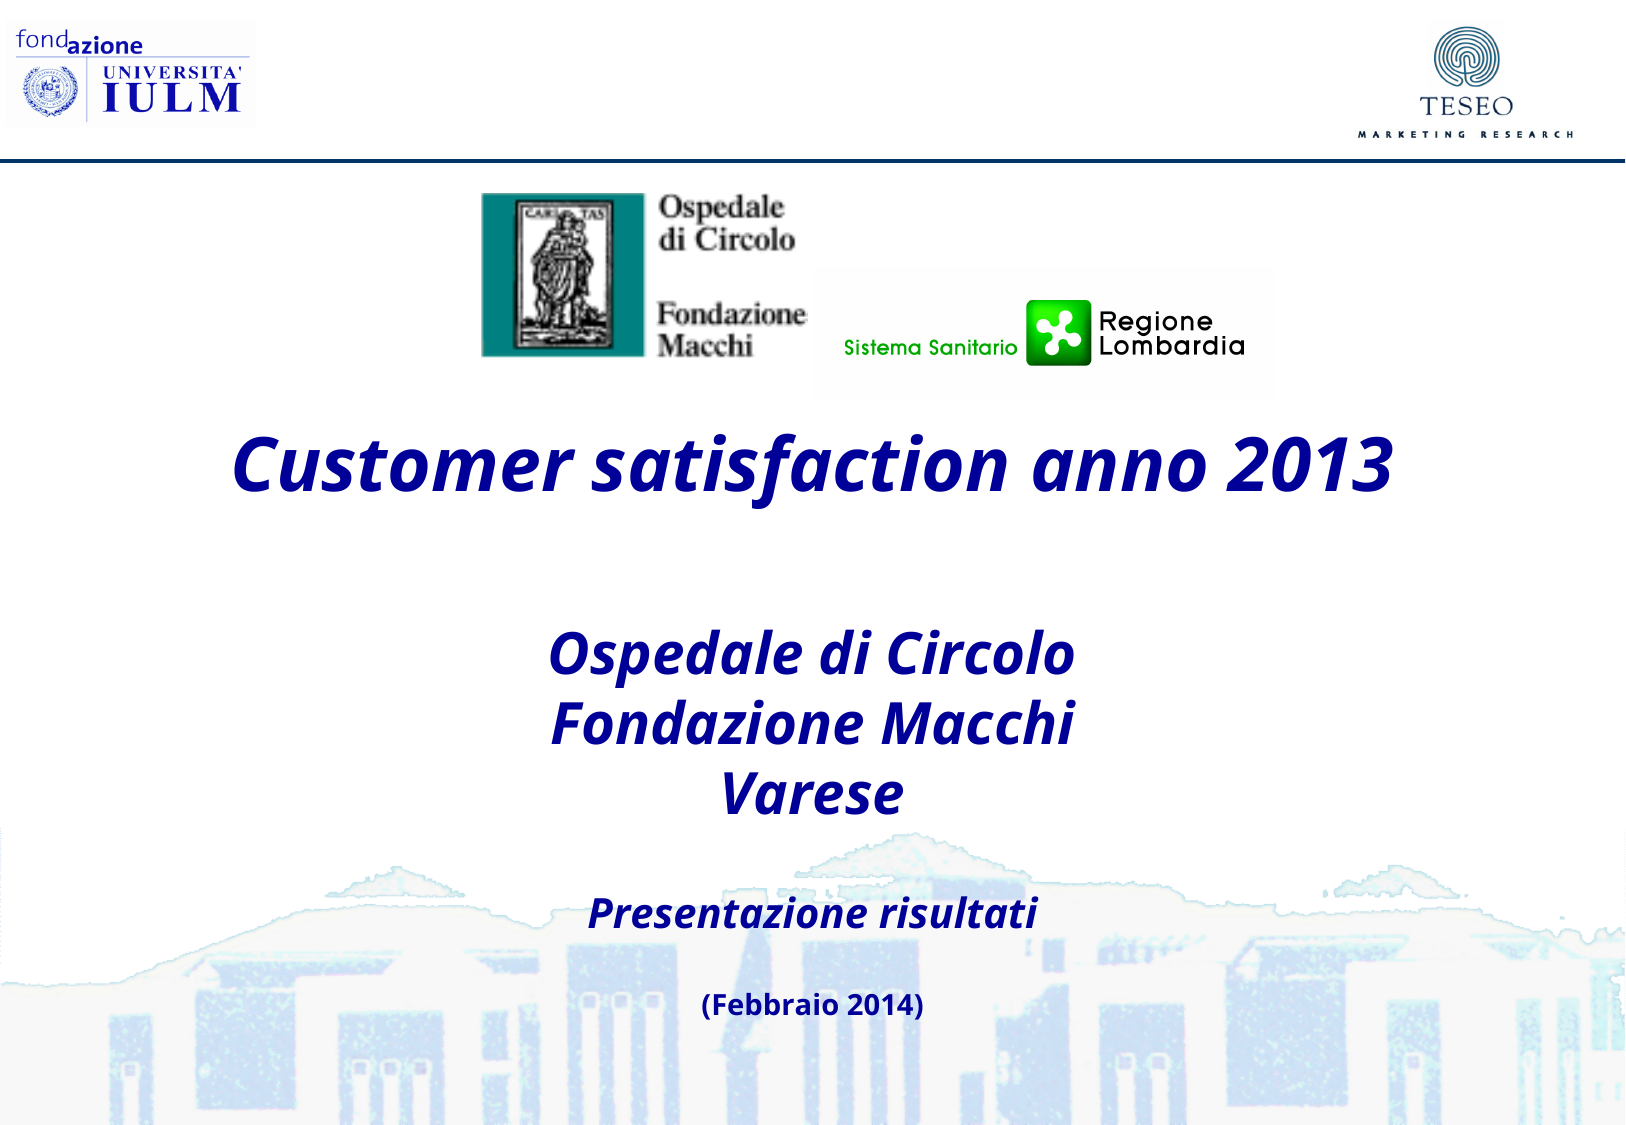

Customer satisfaction anno 2013
Ospedale di Circolo
Fondazione Macchi
Varese
Presentazione risultati
(Febbraio 2014)